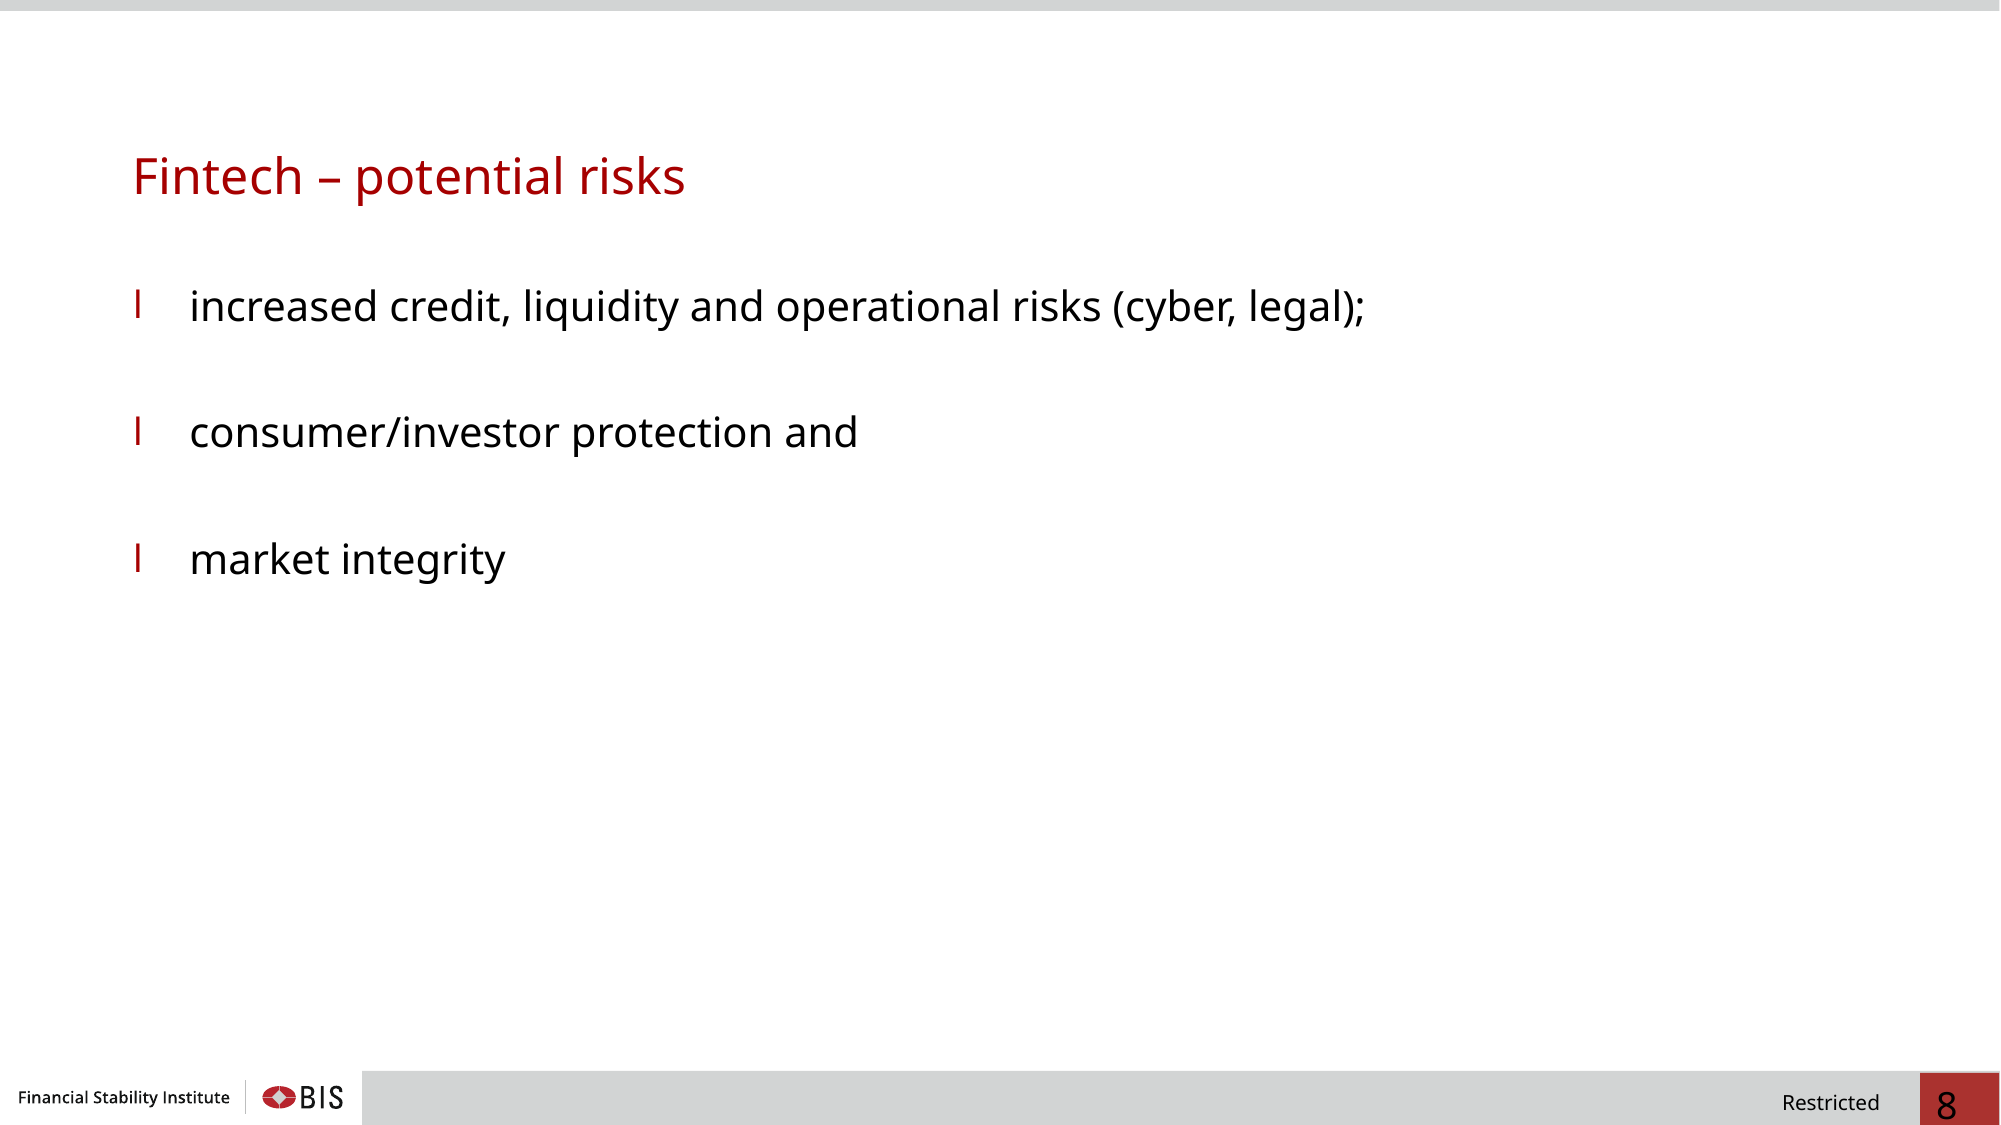

# Fintech – potential risks
increased credit, liquidity and operational risks (cyber, legal);
consumer/investor protection and
market integrity